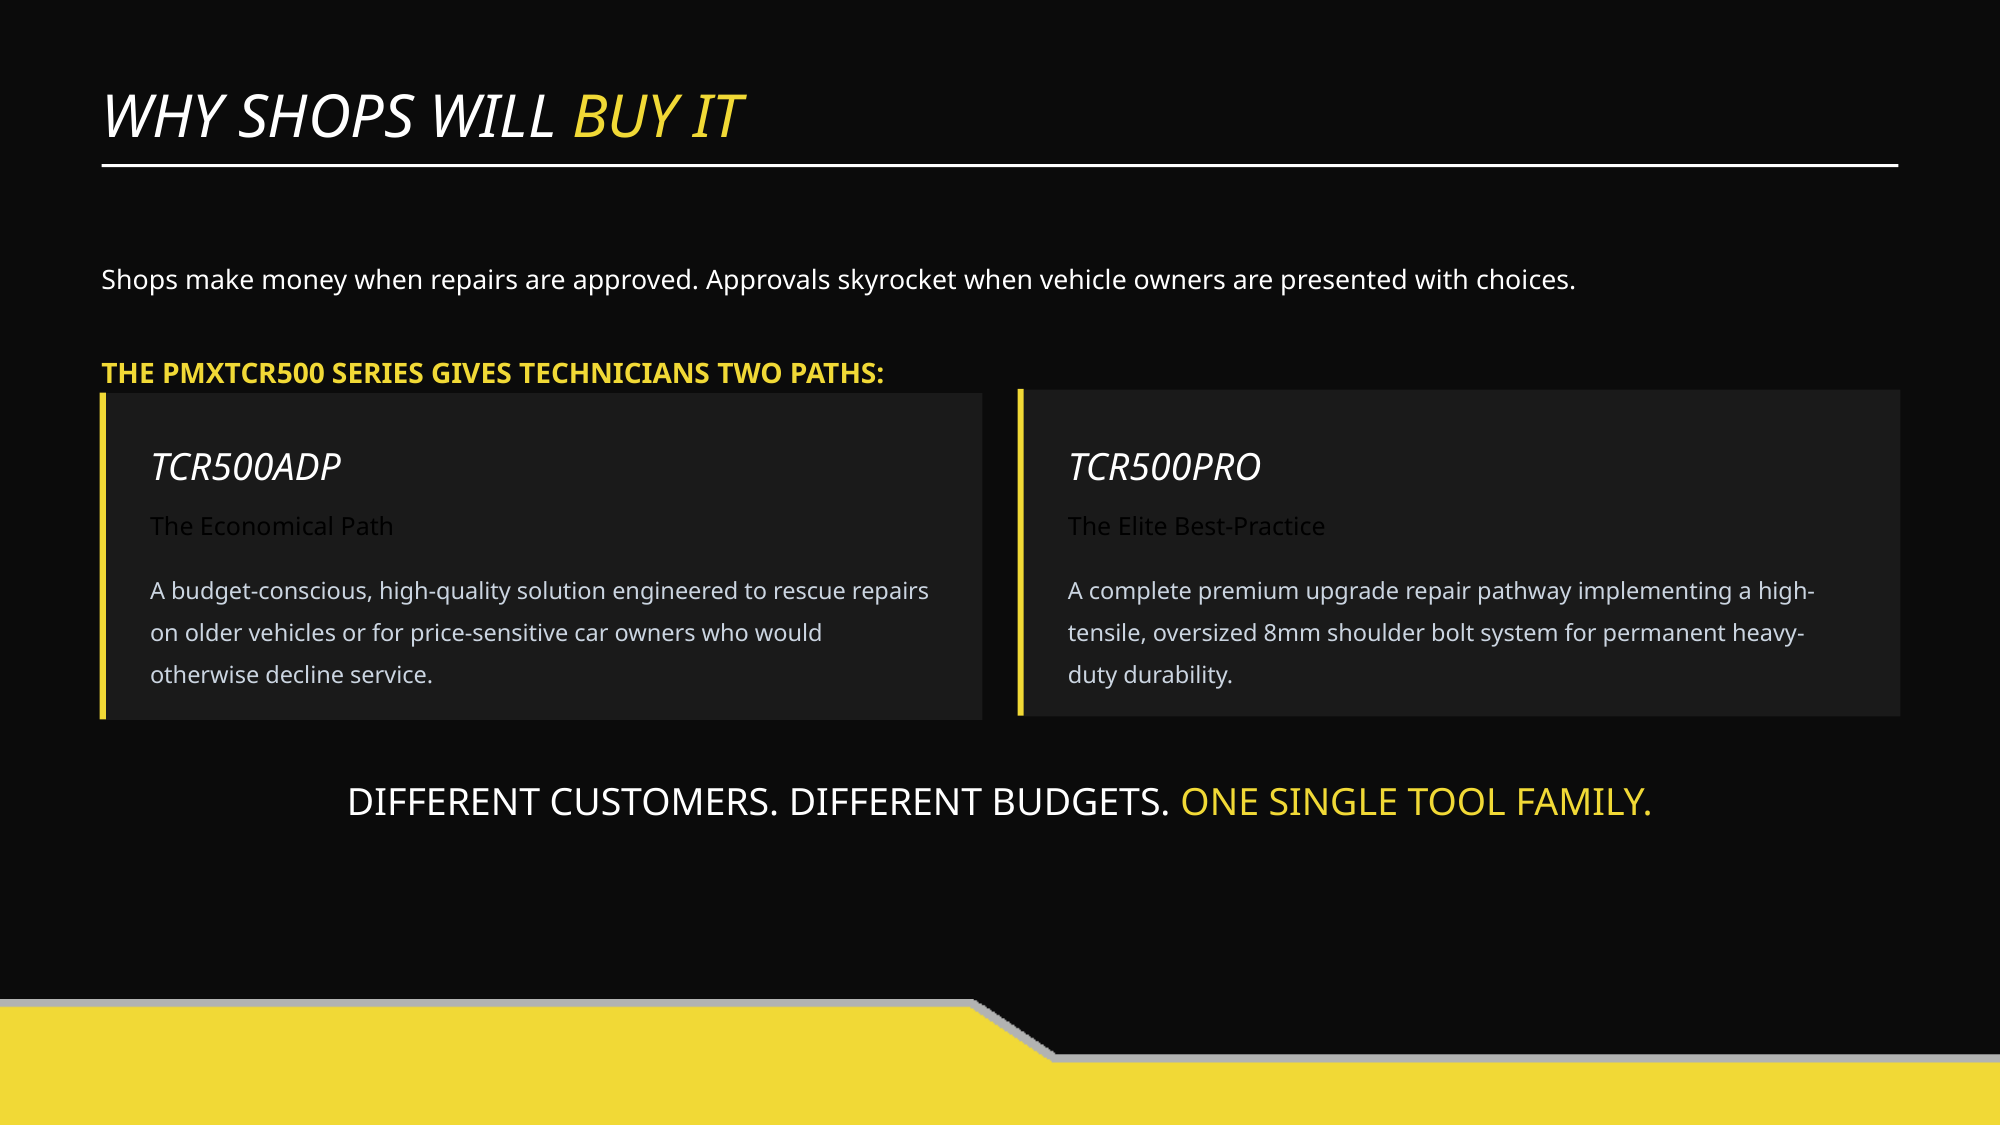

WHY SHOPS WILL BUY IT
Shops make money when repairs are approved. Approvals skyrocket when vehicle owners are presented with choices.
THE PMXTCR500 SERIES GIVES TECHNICIANS TWO PATHS:
TCR500ADP
TCR500PRO
The Economical Path
The Elite Best-Practice
A budget-conscious, high-quality solution engineered to rescue repairs on older vehicles or for price-sensitive car owners who would otherwise decline service.
A complete premium upgrade repair pathway implementing a high-tensile, oversized 8mm shoulder bolt system for permanent heavy-duty durability.
DIFFERENT CUSTOMERS. DIFFERENT BUDGETS. ONE SINGLE TOOL FAMILY.